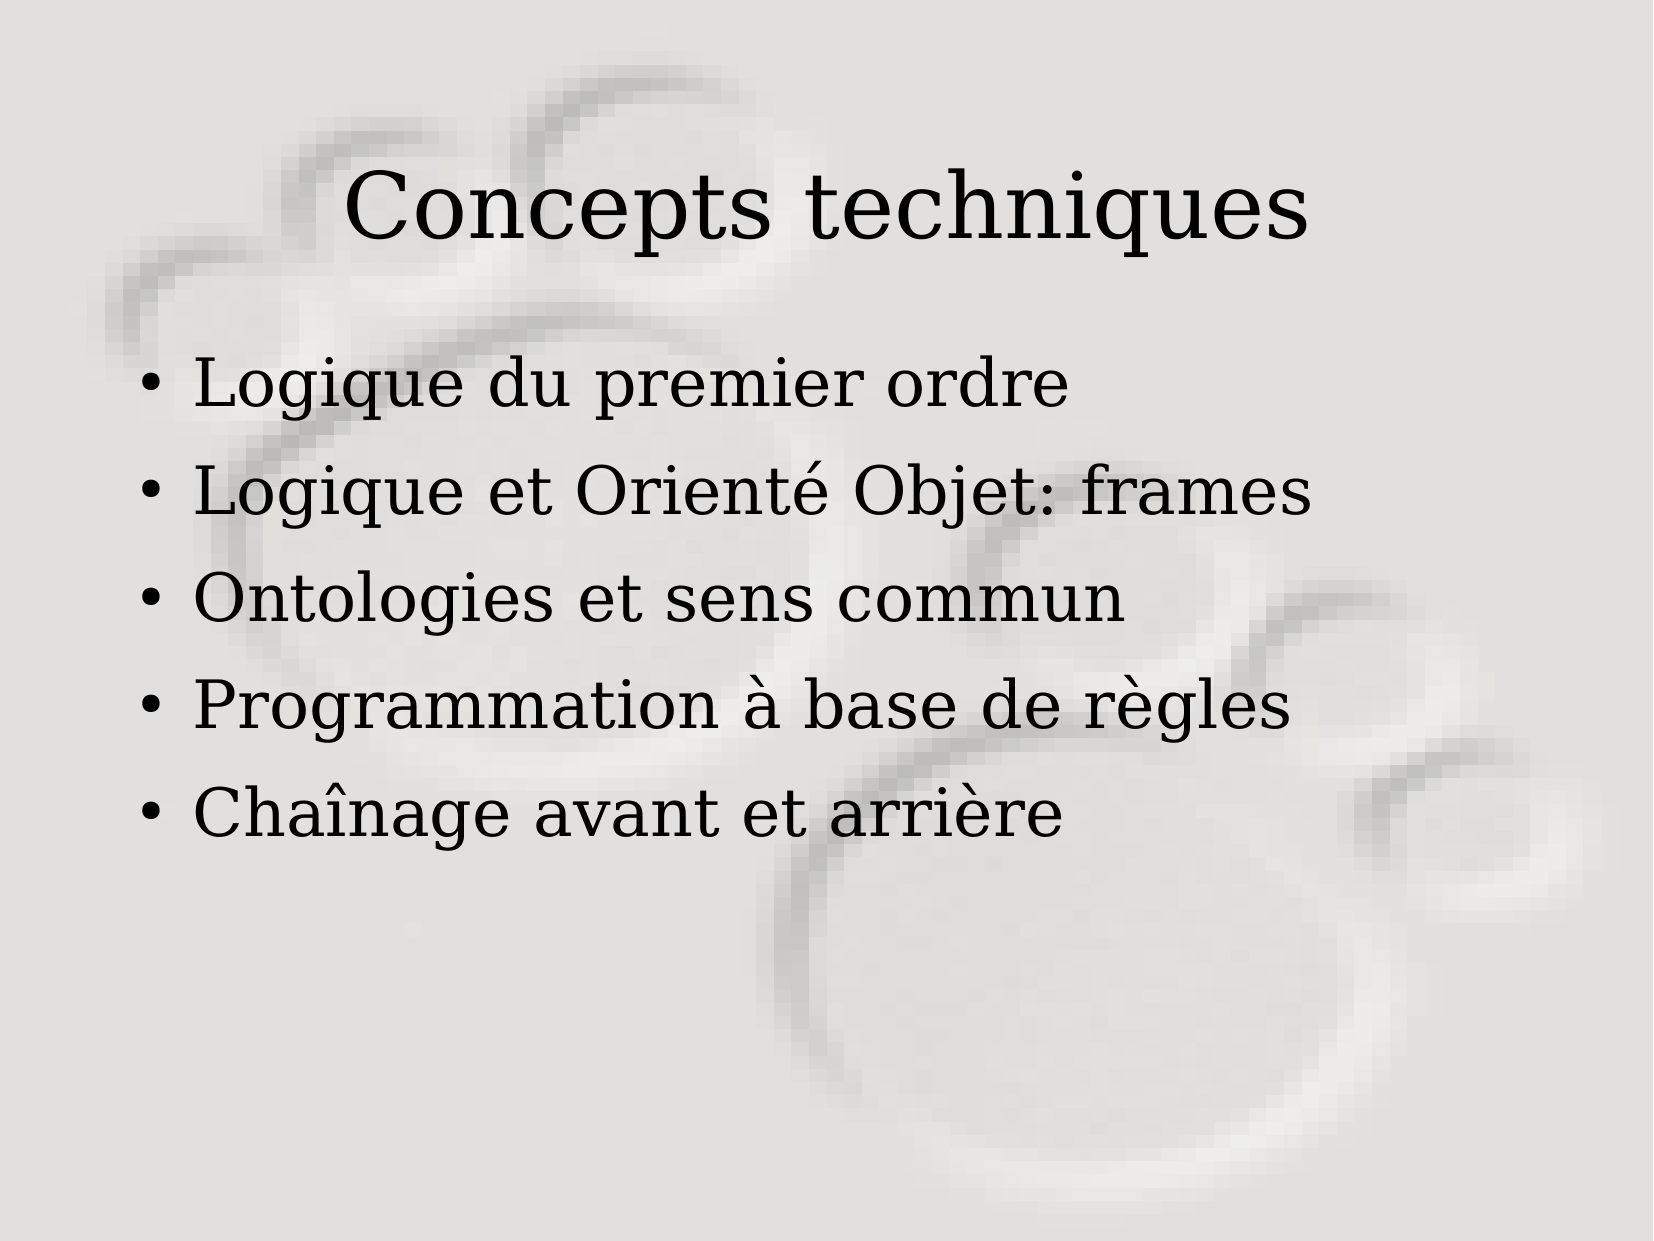

# Concepts techniques
Logique du premier ordre
Logique et Orienté Objet: frames
Ontologies et sens commun
Programmation à base de règles
Chaînage avant et arrière